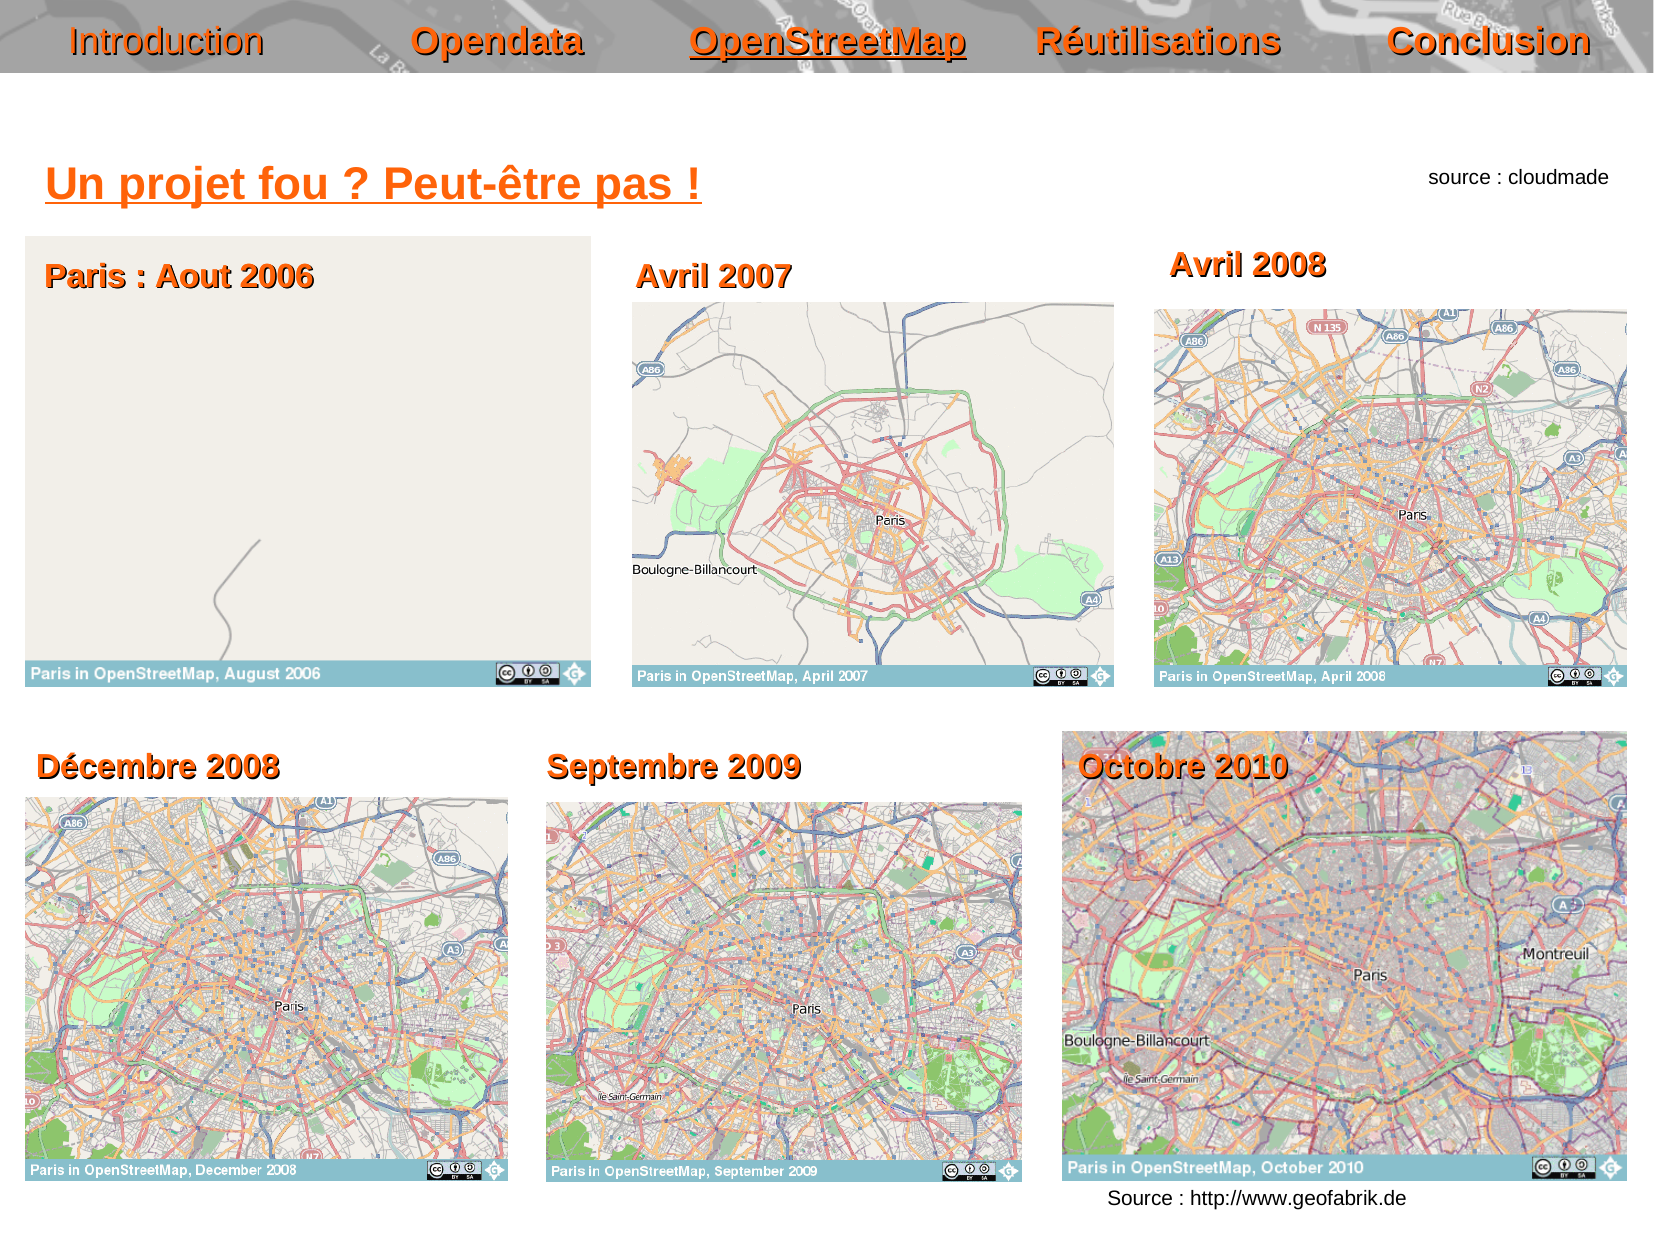

| Introduction | Opendata | OpenStreetMap | Réutilisations | Conclusion |
| --- | --- | --- | --- | --- |
Un projet fou ? Peut-être pas !
source : cloudmade
Avril 2008
Paris : Aout 2006
Paris : Aout 2006
Avril 2007
Décembre 2008
Septembre 2009
Octobre 2010
Source : http://www.geofabrik.de